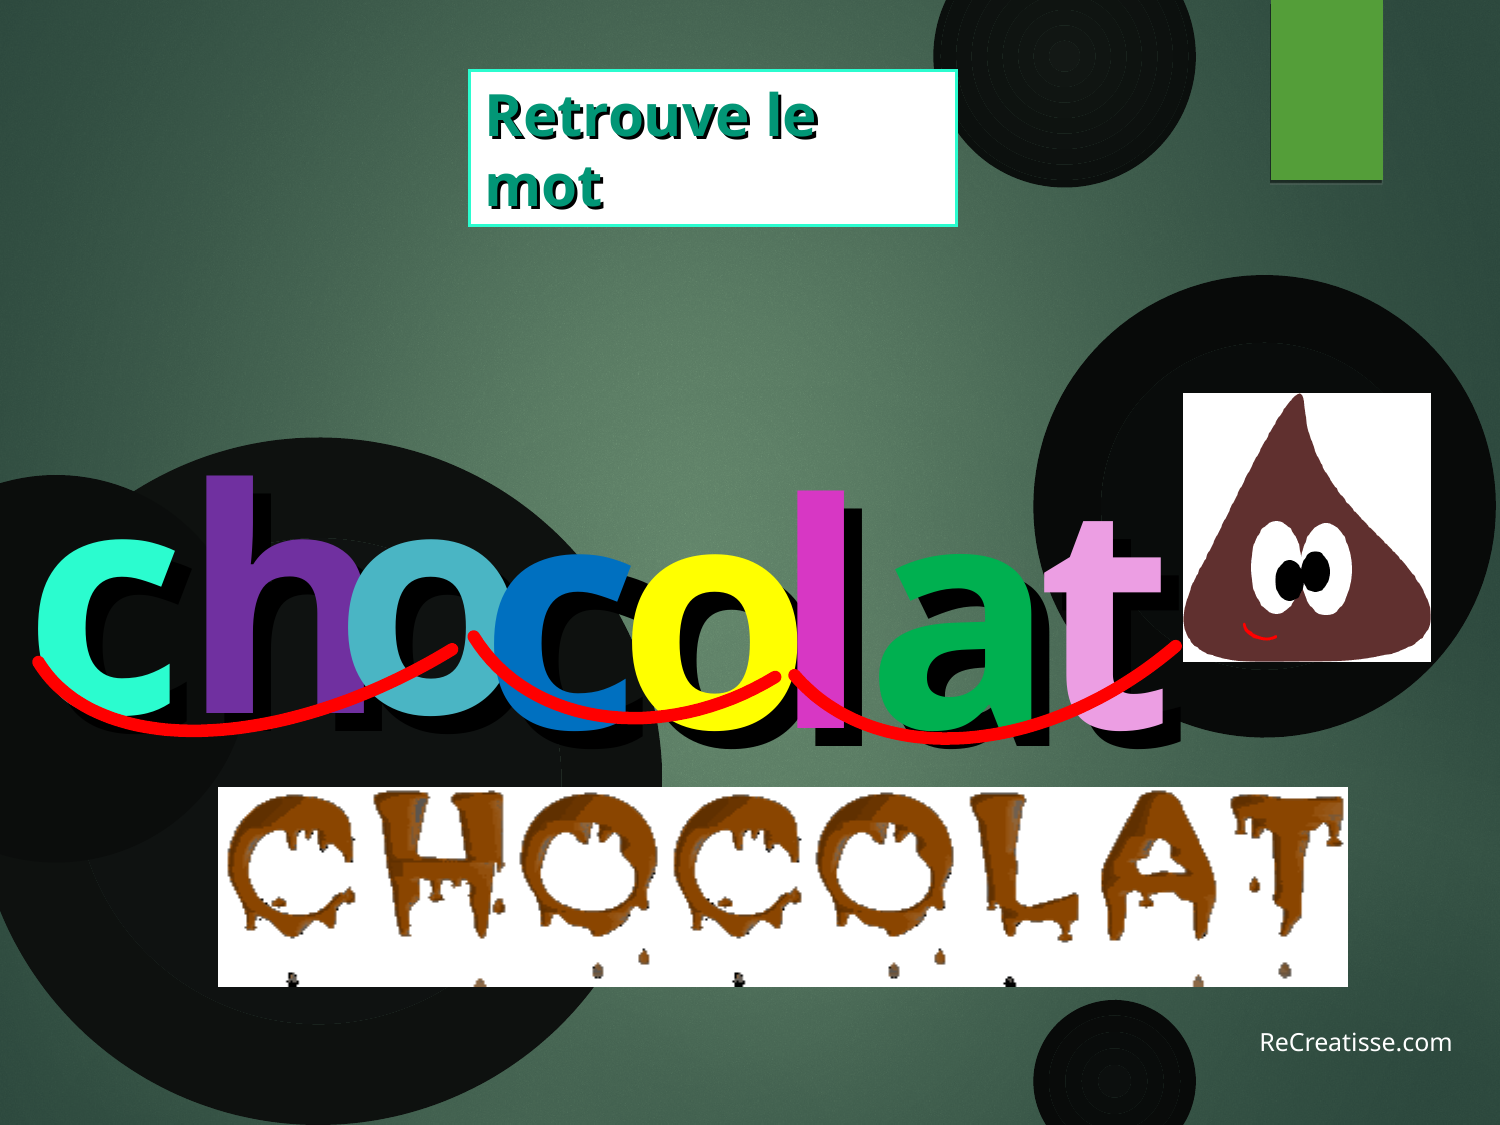

Retrouve le mot
c
h
o
c
o
l
a
t
ReCreatisse.com